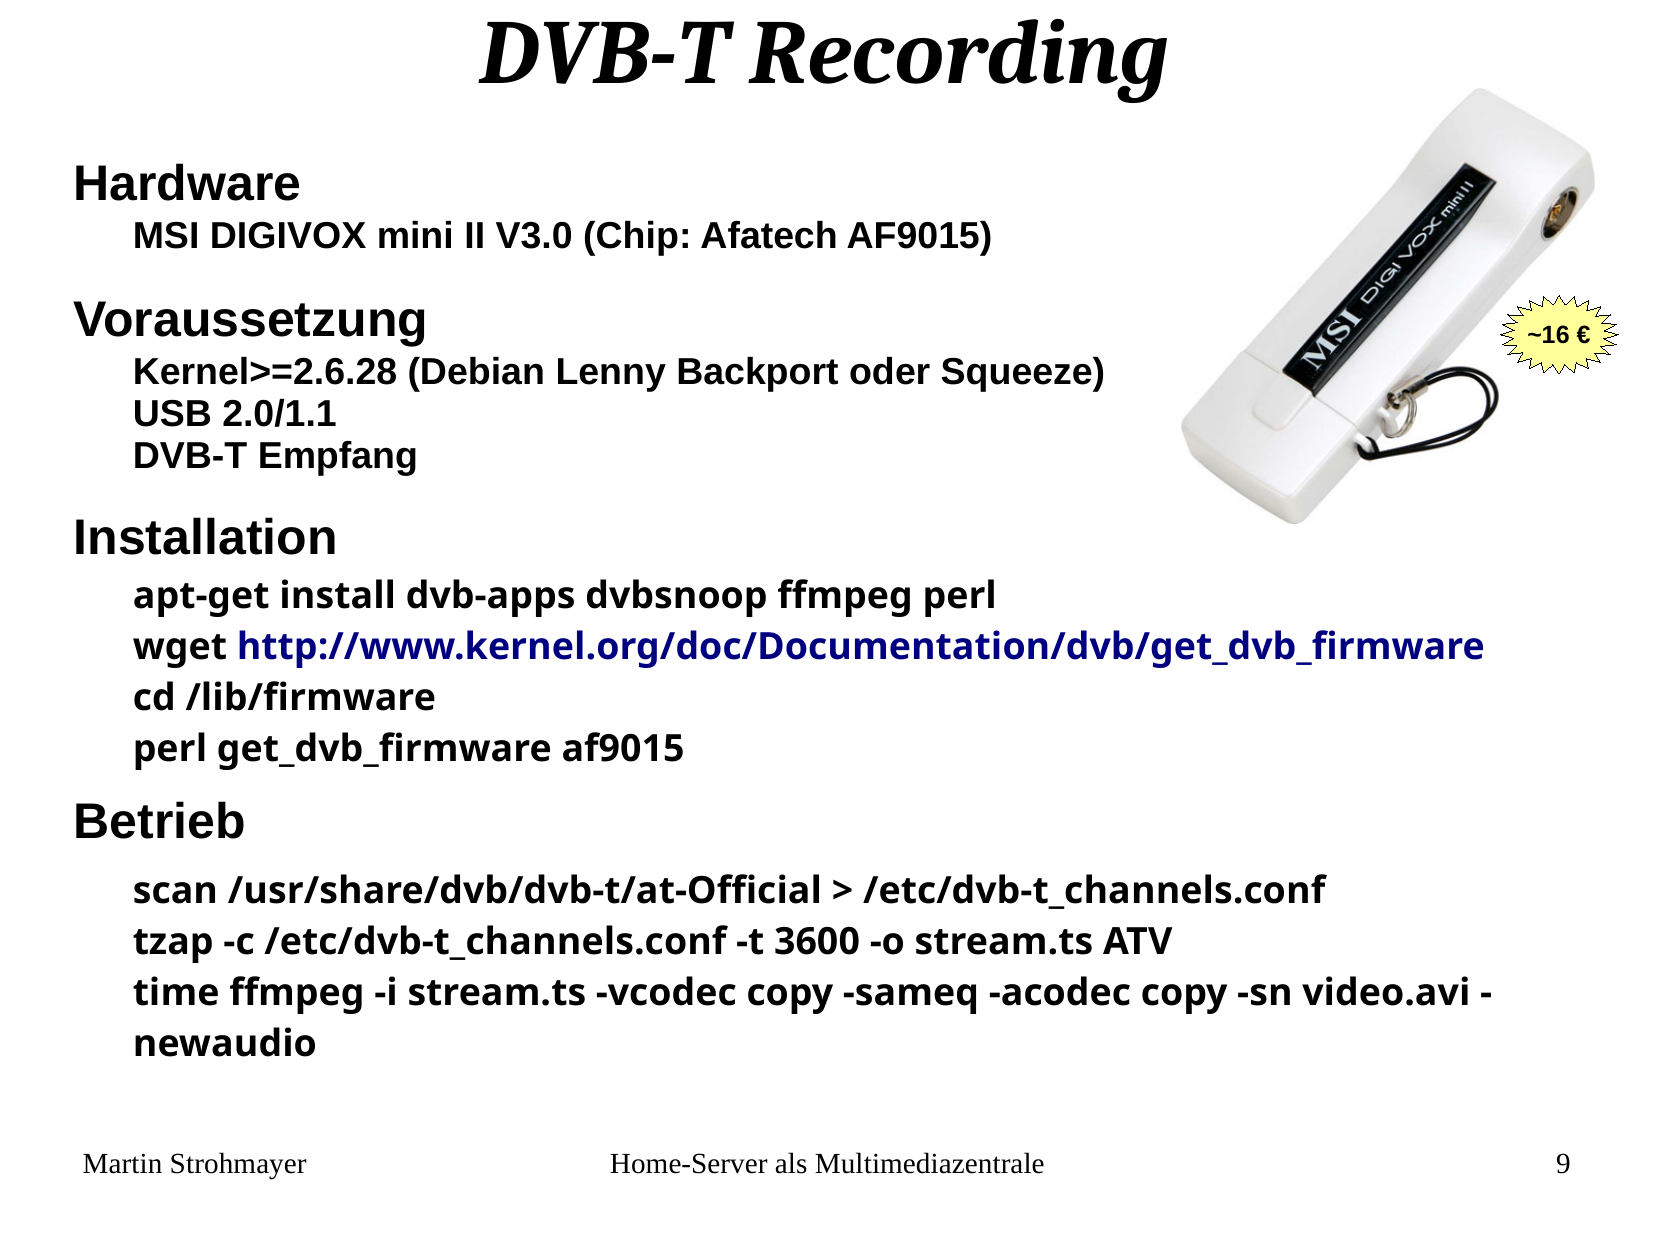

# DVB-T Recording
Hardware
MSI DIGIVOX mini II V3.0 (Chip: Afatech AF9015)
Voraussetzung
~16 €
Kernel>=2.6.28 (Debian Lenny Backport oder Squeeze)
USB 2.0/1.1
DVB-T Empfang
Installation
apt-get install dvb-apps dvbsnoop ffmpeg perl
wget http://www.kernel.org/doc/Documentation/dvb/get_dvb_firmware
cd /lib/firmware
perl get_dvb_firmware af9015
Betrieb
scan /usr/share/dvb/dvb-t/at-Official > /etc/dvb-t_channels.conf
tzap -c /etc/dvb-t_channels.conf -t 3600 -o stream.ts ATV
time ffmpeg -i stream.ts -vcodec copy -sameq -acodec copy -sn video.avi -newaudio
Martin Strohmayer
Home-Server als Multimediazentrale
9